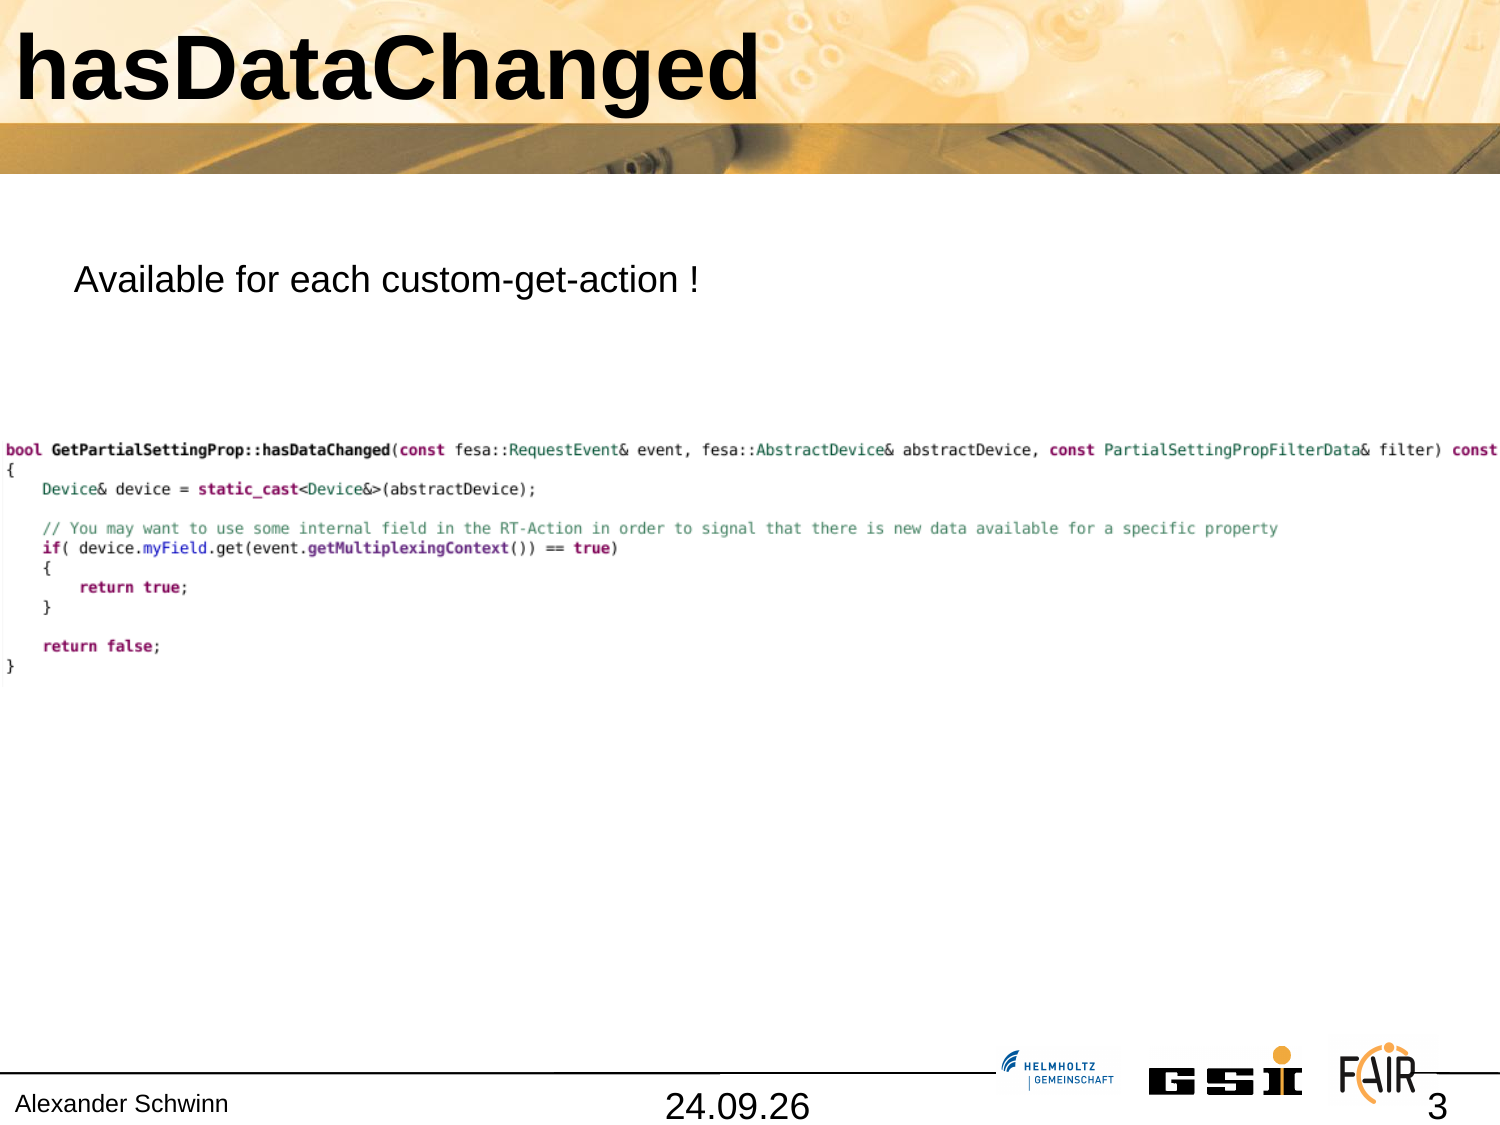

hasDataChanged
Available for each custom-get-action !
3